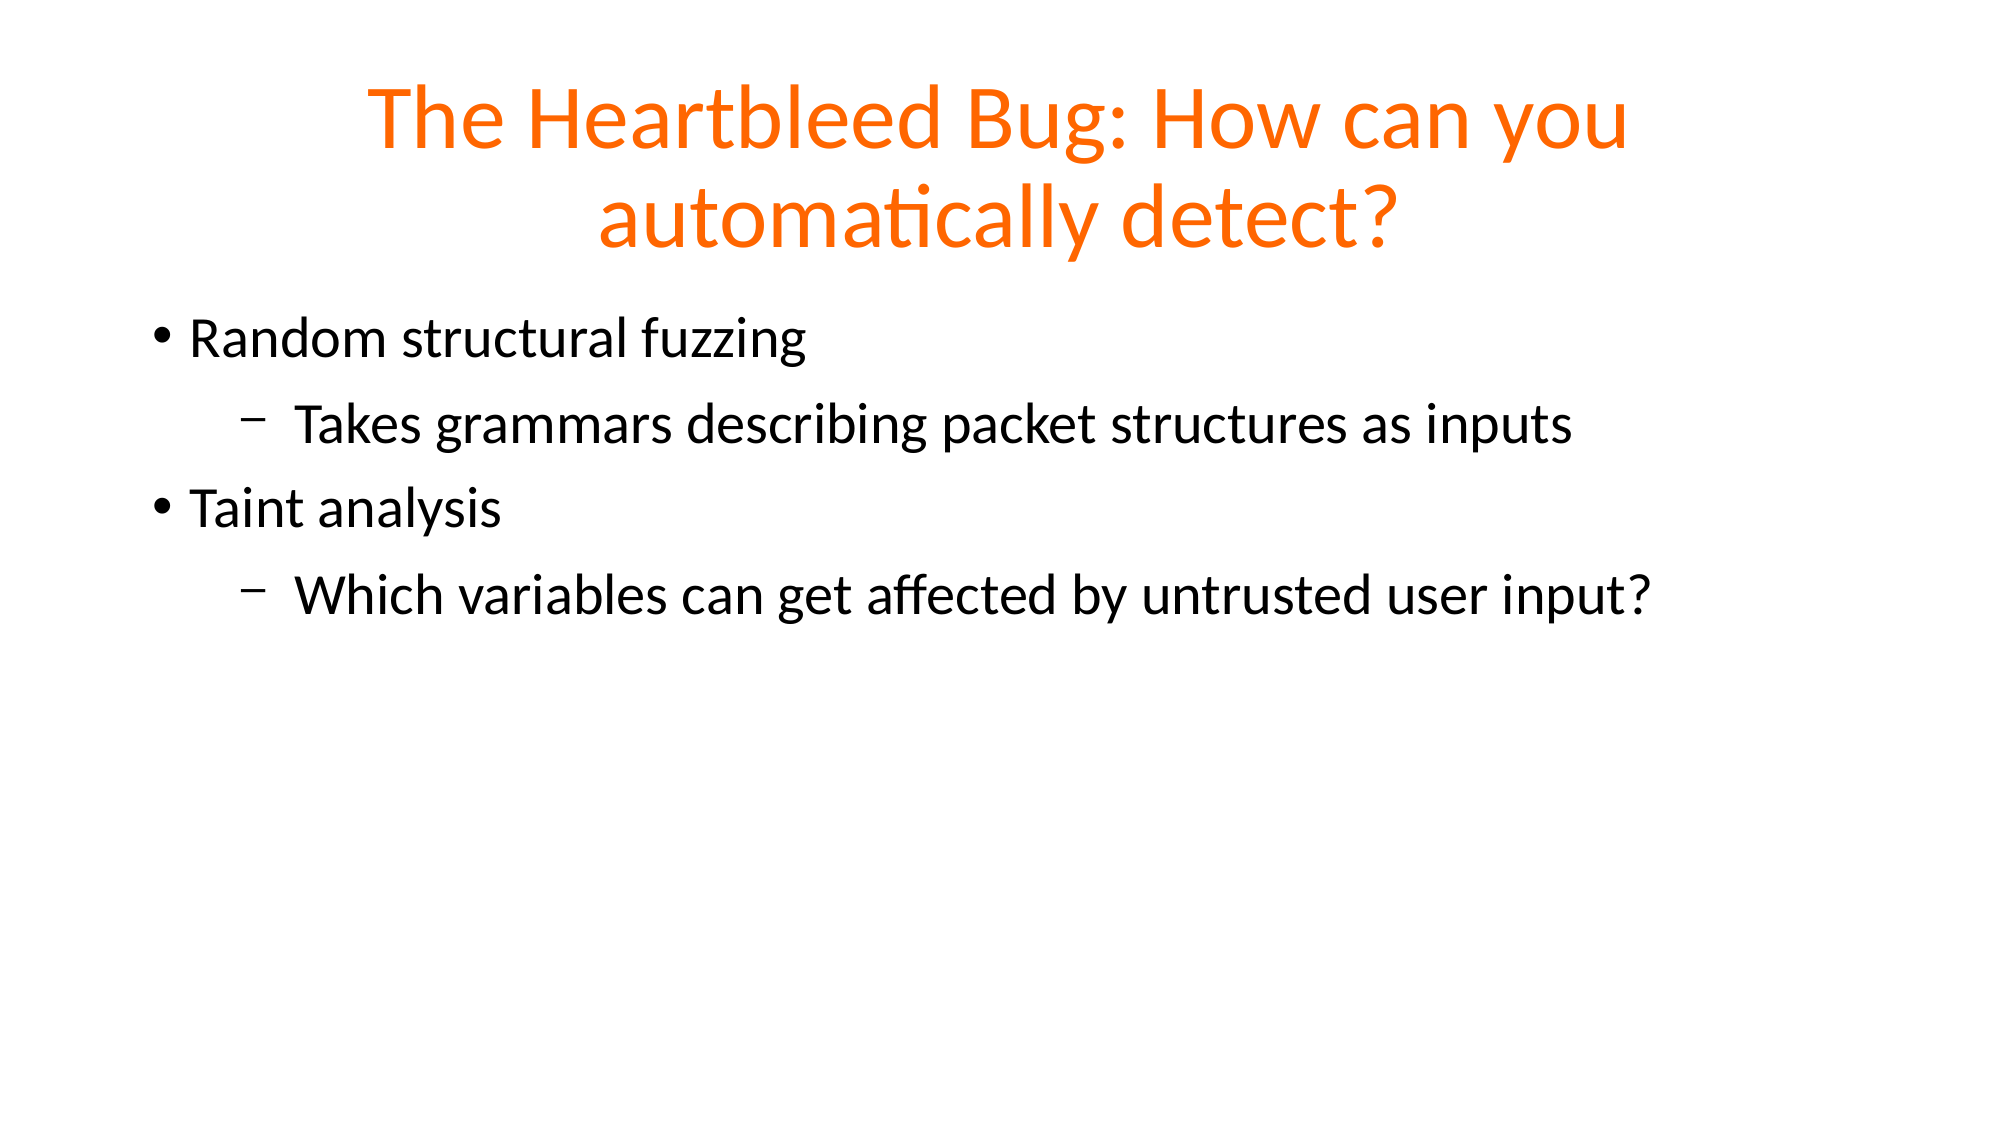

# The Heartbleed Bug: How can you automatically detect?
Random structural fuzzing
Takes grammars describing packet structures as inputs
Taint analysis
Which variables can get affected by untrusted user input?